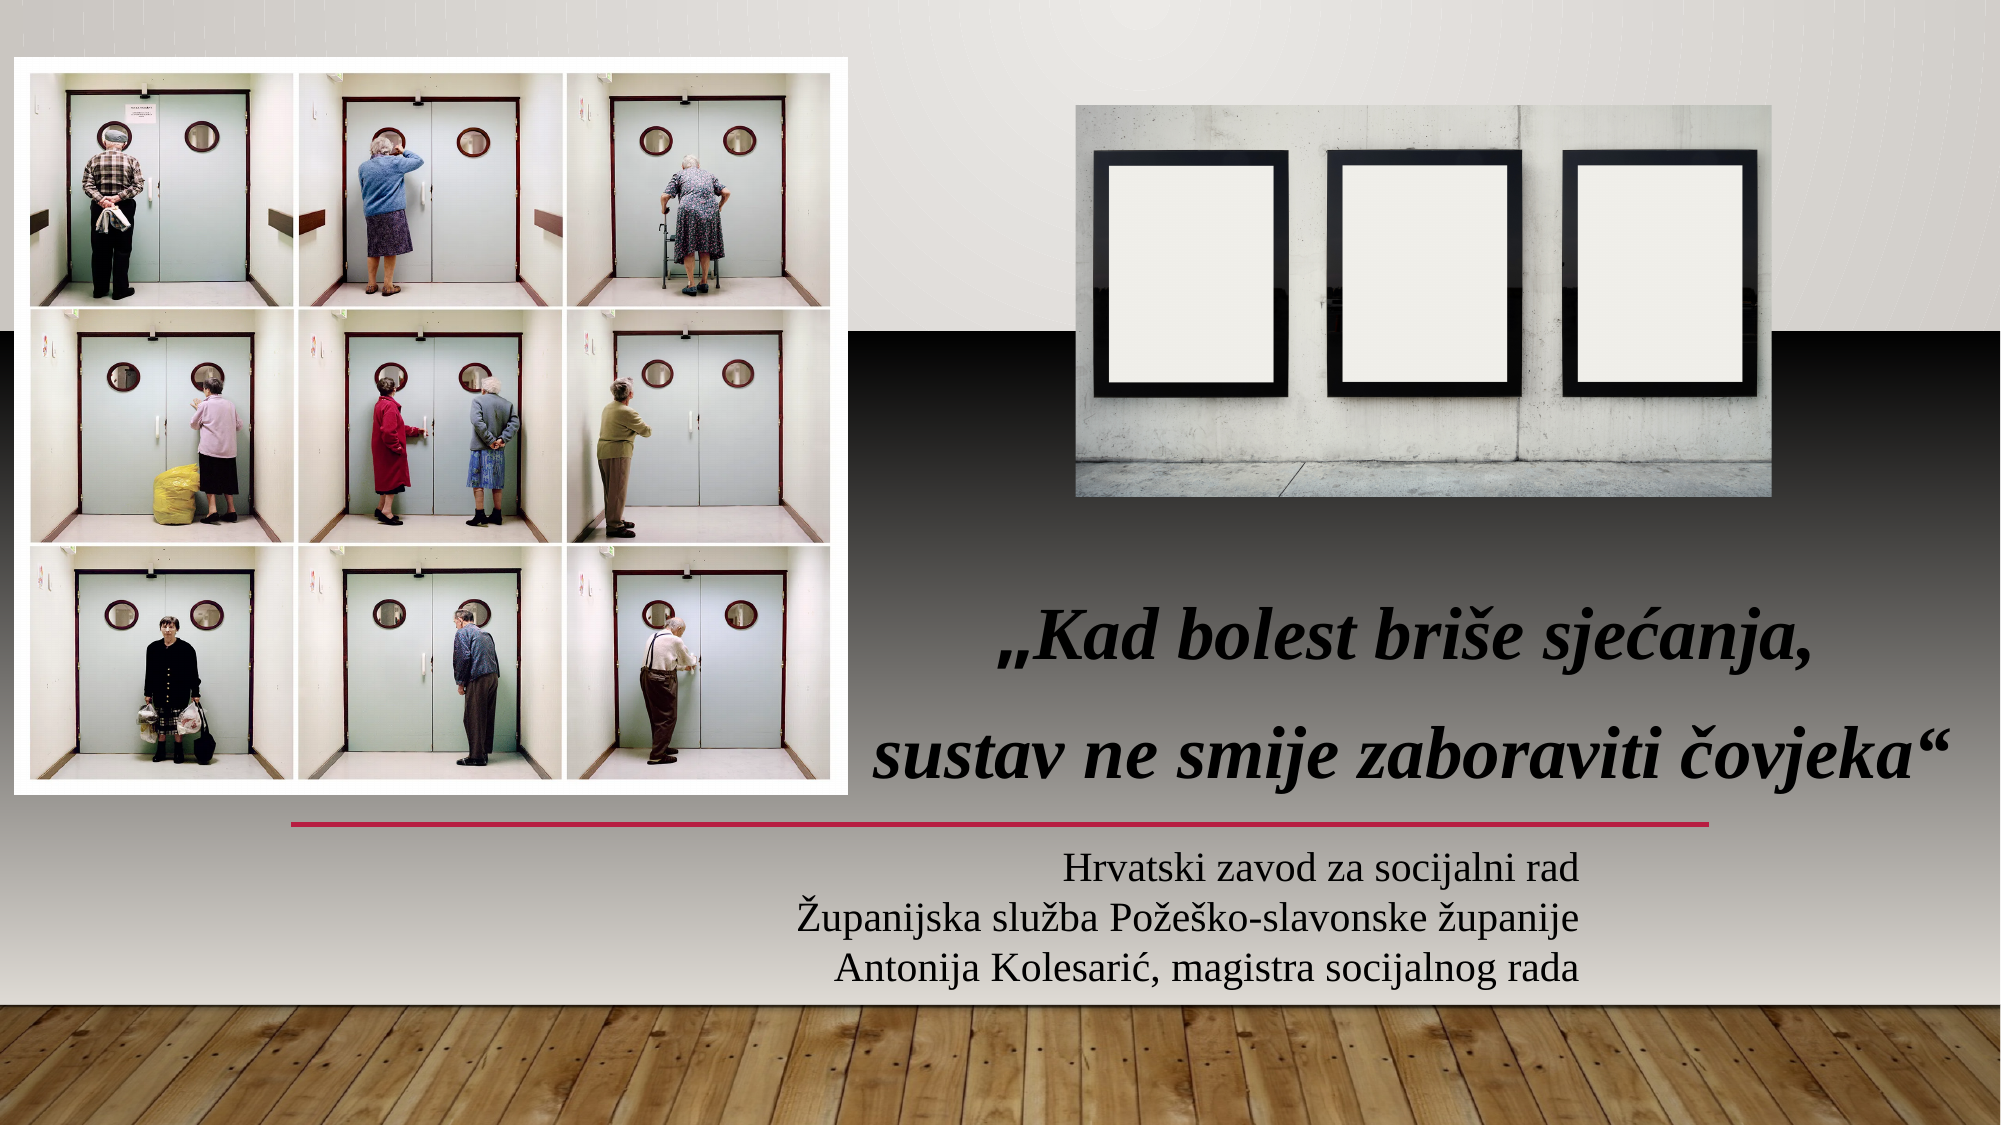

„Kad bolest briše sjećanja,
# sustav ne smije zaboraviti čovjeka“
Hrvatski zavod za socijalni rad
Županijska služba Požeško-slavonske županije
Antonija Kolesarić, magistra socijalnog rada